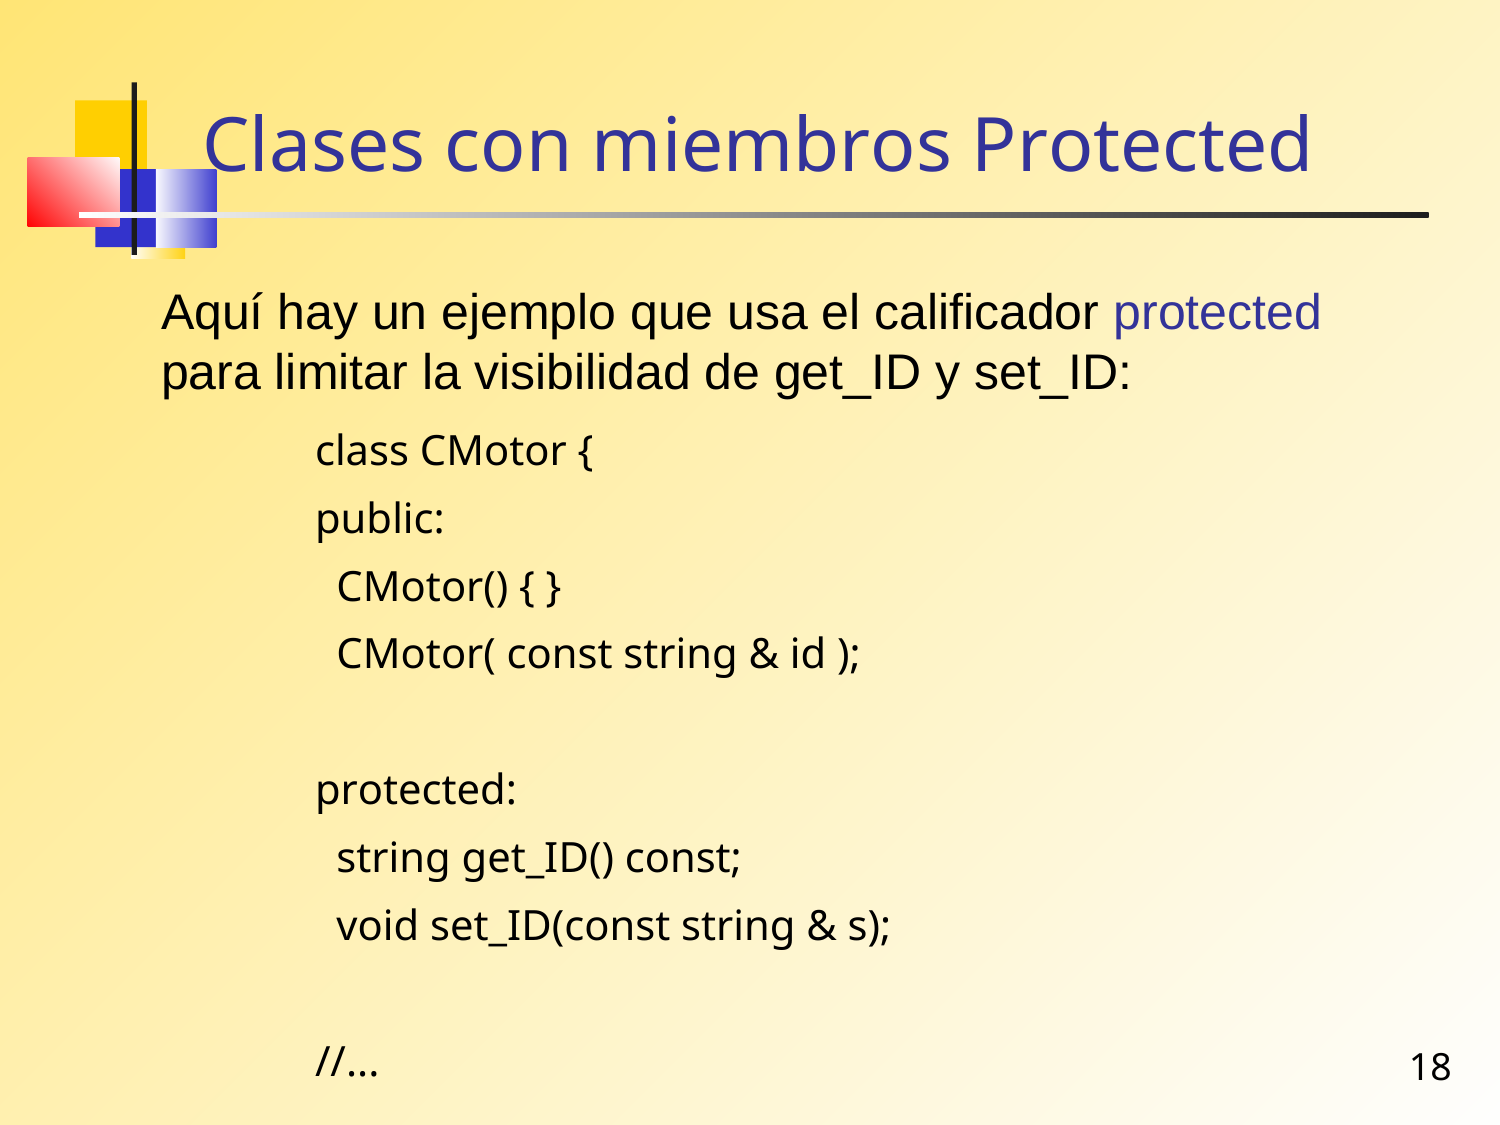

# Clases con miembros Protected
Aquí hay un ejemplo que usa el calificador protected para limitar la visibilidad de get_ID y set_ID:
class CMotor {
public:
 CMotor() { }
 CMotor( const string & id );
protected:
 string get_ID() const;
 void set_ID(const string & s);
//...
18